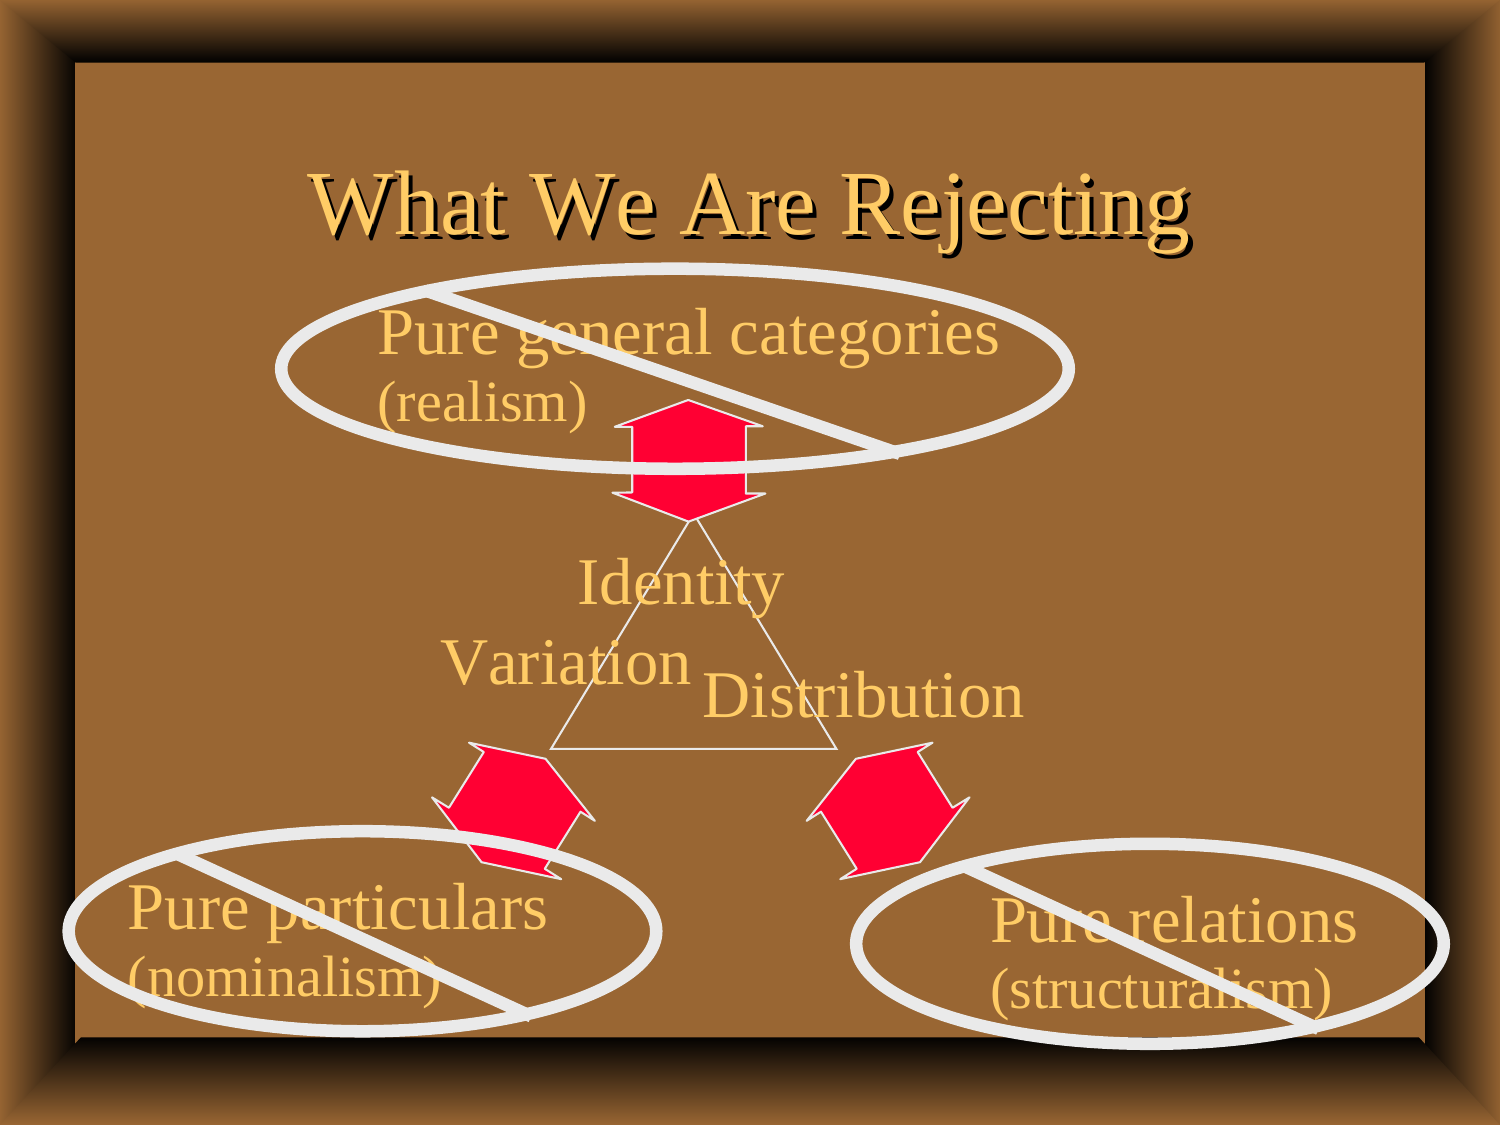

# What We Are Rejecting
Pure general categories (realism)
Identity
Variation
Distribution
Pure particulars (nominalism)
Pure relations (structuralism)